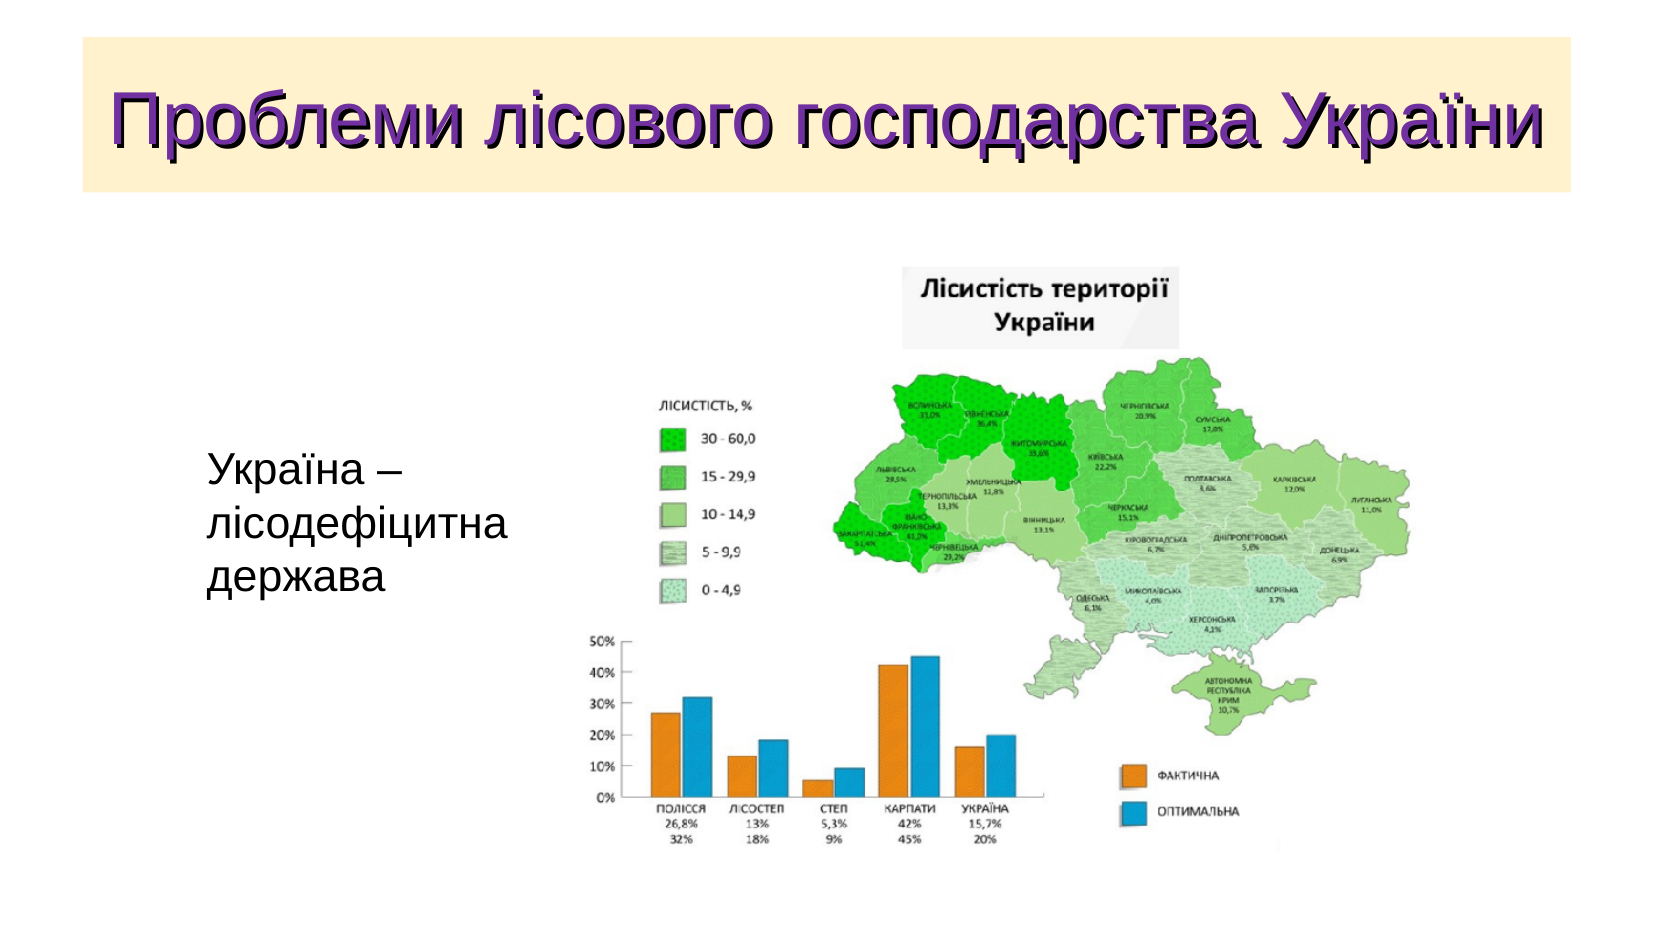

# Проблеми лісового господарства України
Україна – лісодефіцитна держава